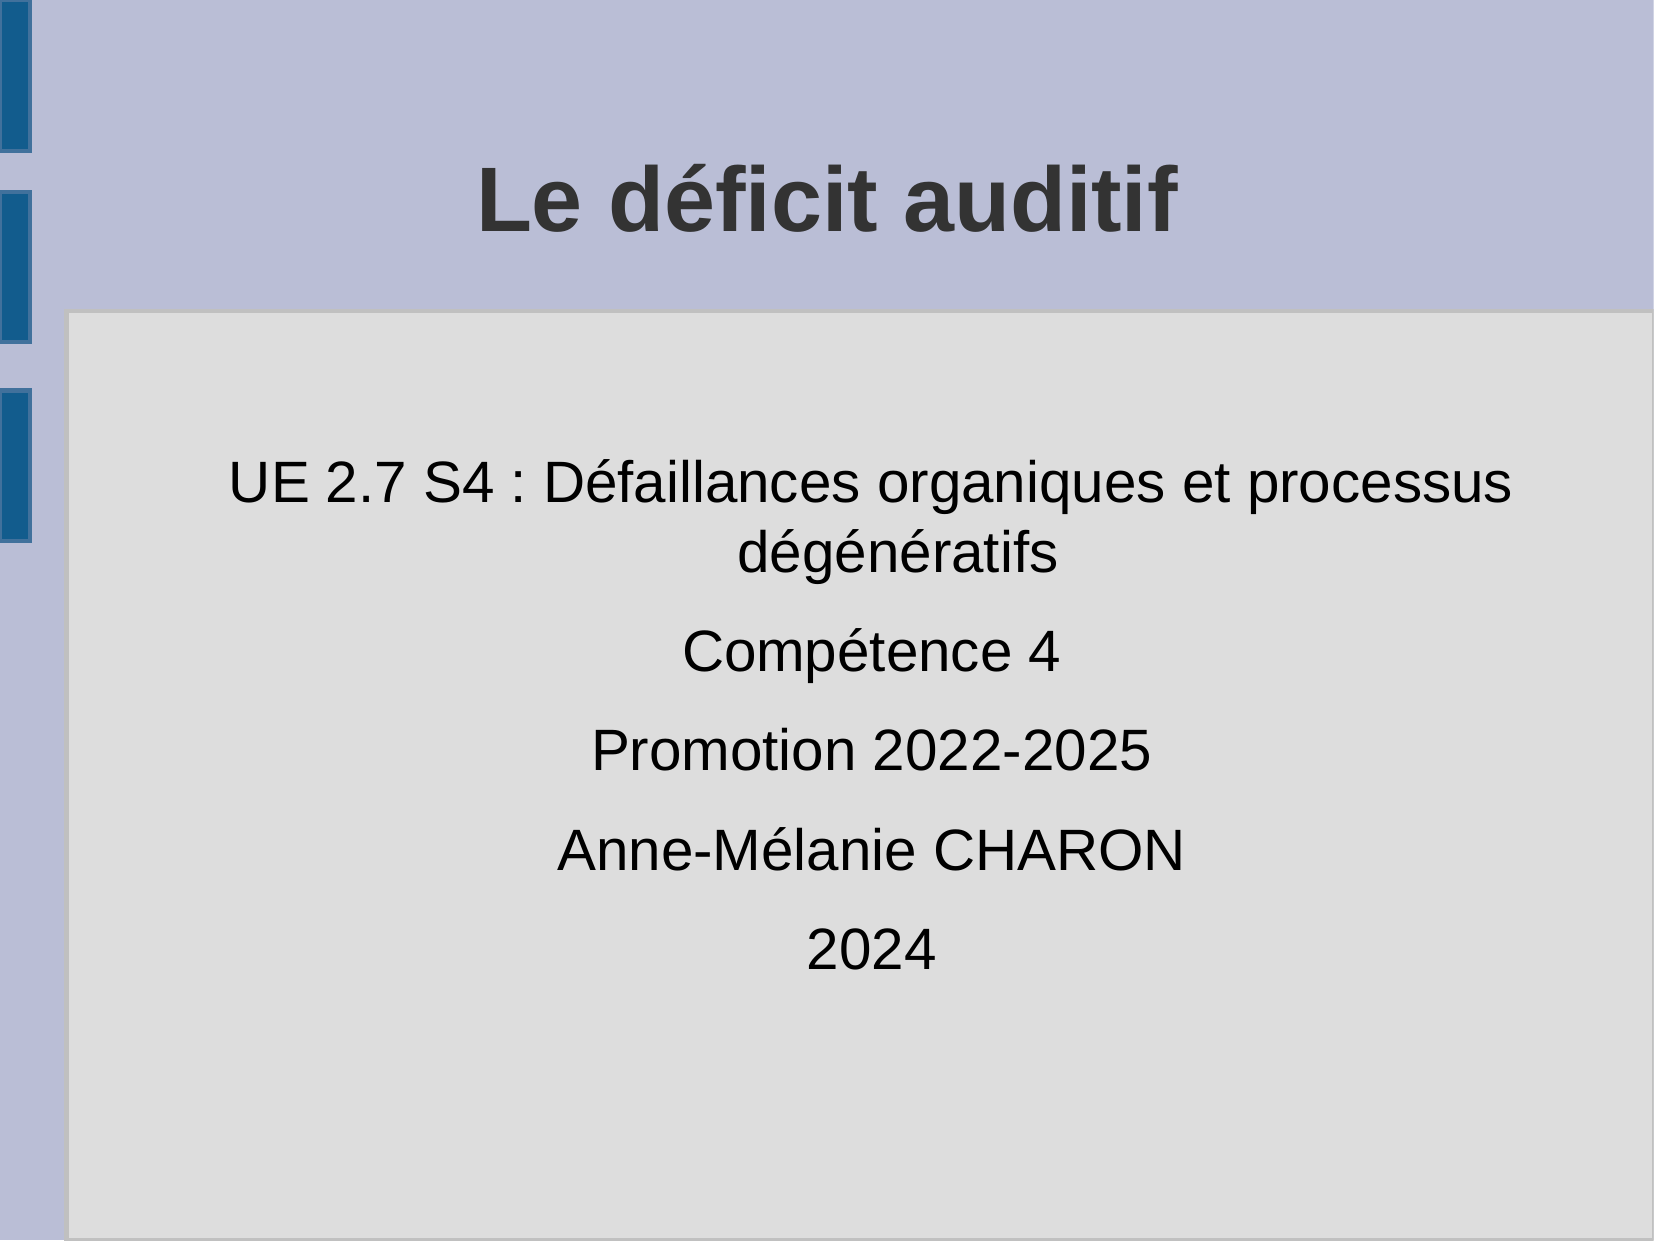

# Le déficit auditif
UE 2.7 S4 : Défaillances organiques et processus dégénératifs
Compétence 4
Promotion 2022-2025
Anne-Mélanie CHARON
2024